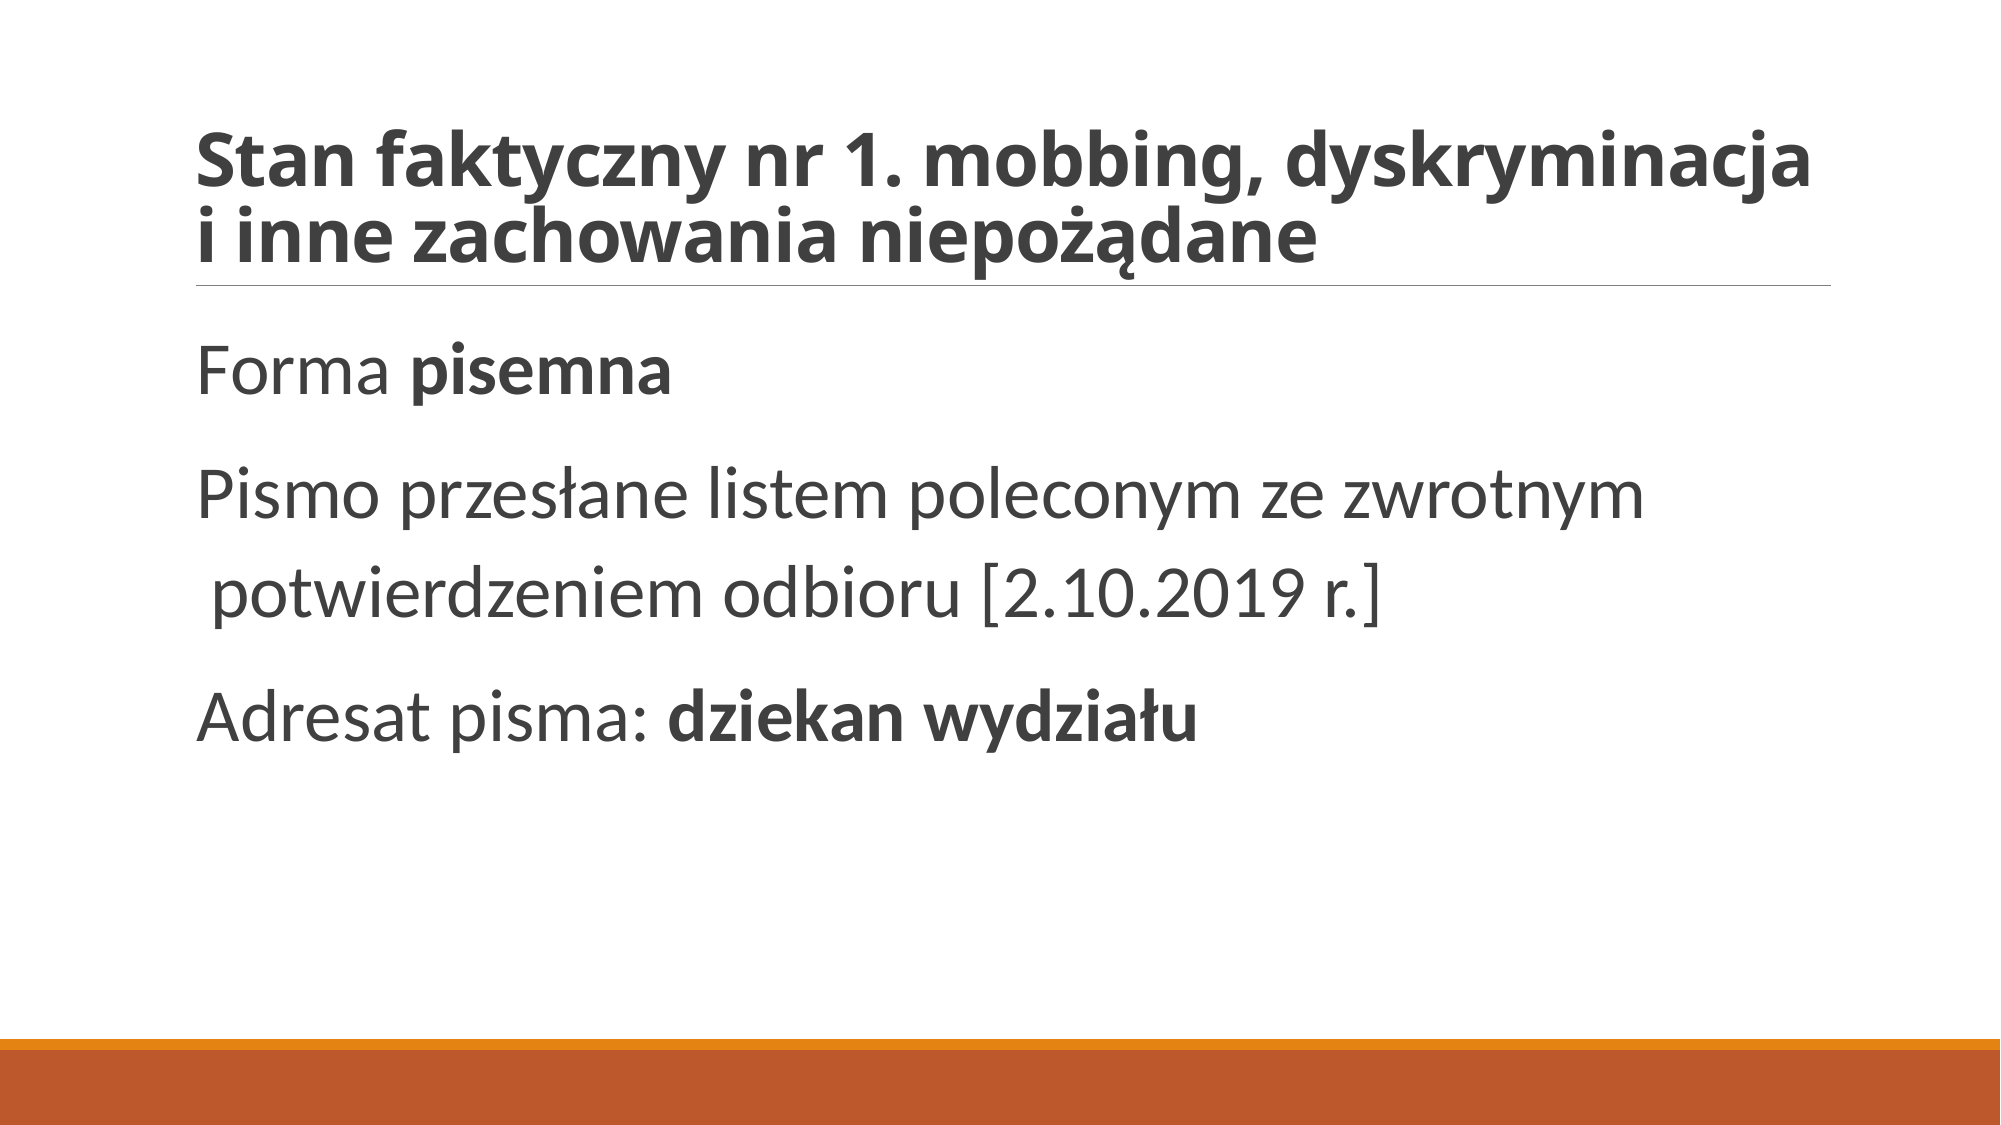

# Stan faktyczny nr 1. mobbing, dyskryminacja i inne zachowania niepożądane
Forma pisemna
Pismo przesłane listem poleconym ze zwrotnym potwierdzeniem odbioru [2.10.2019 r.]
Adresat pisma: dziekan wydziału